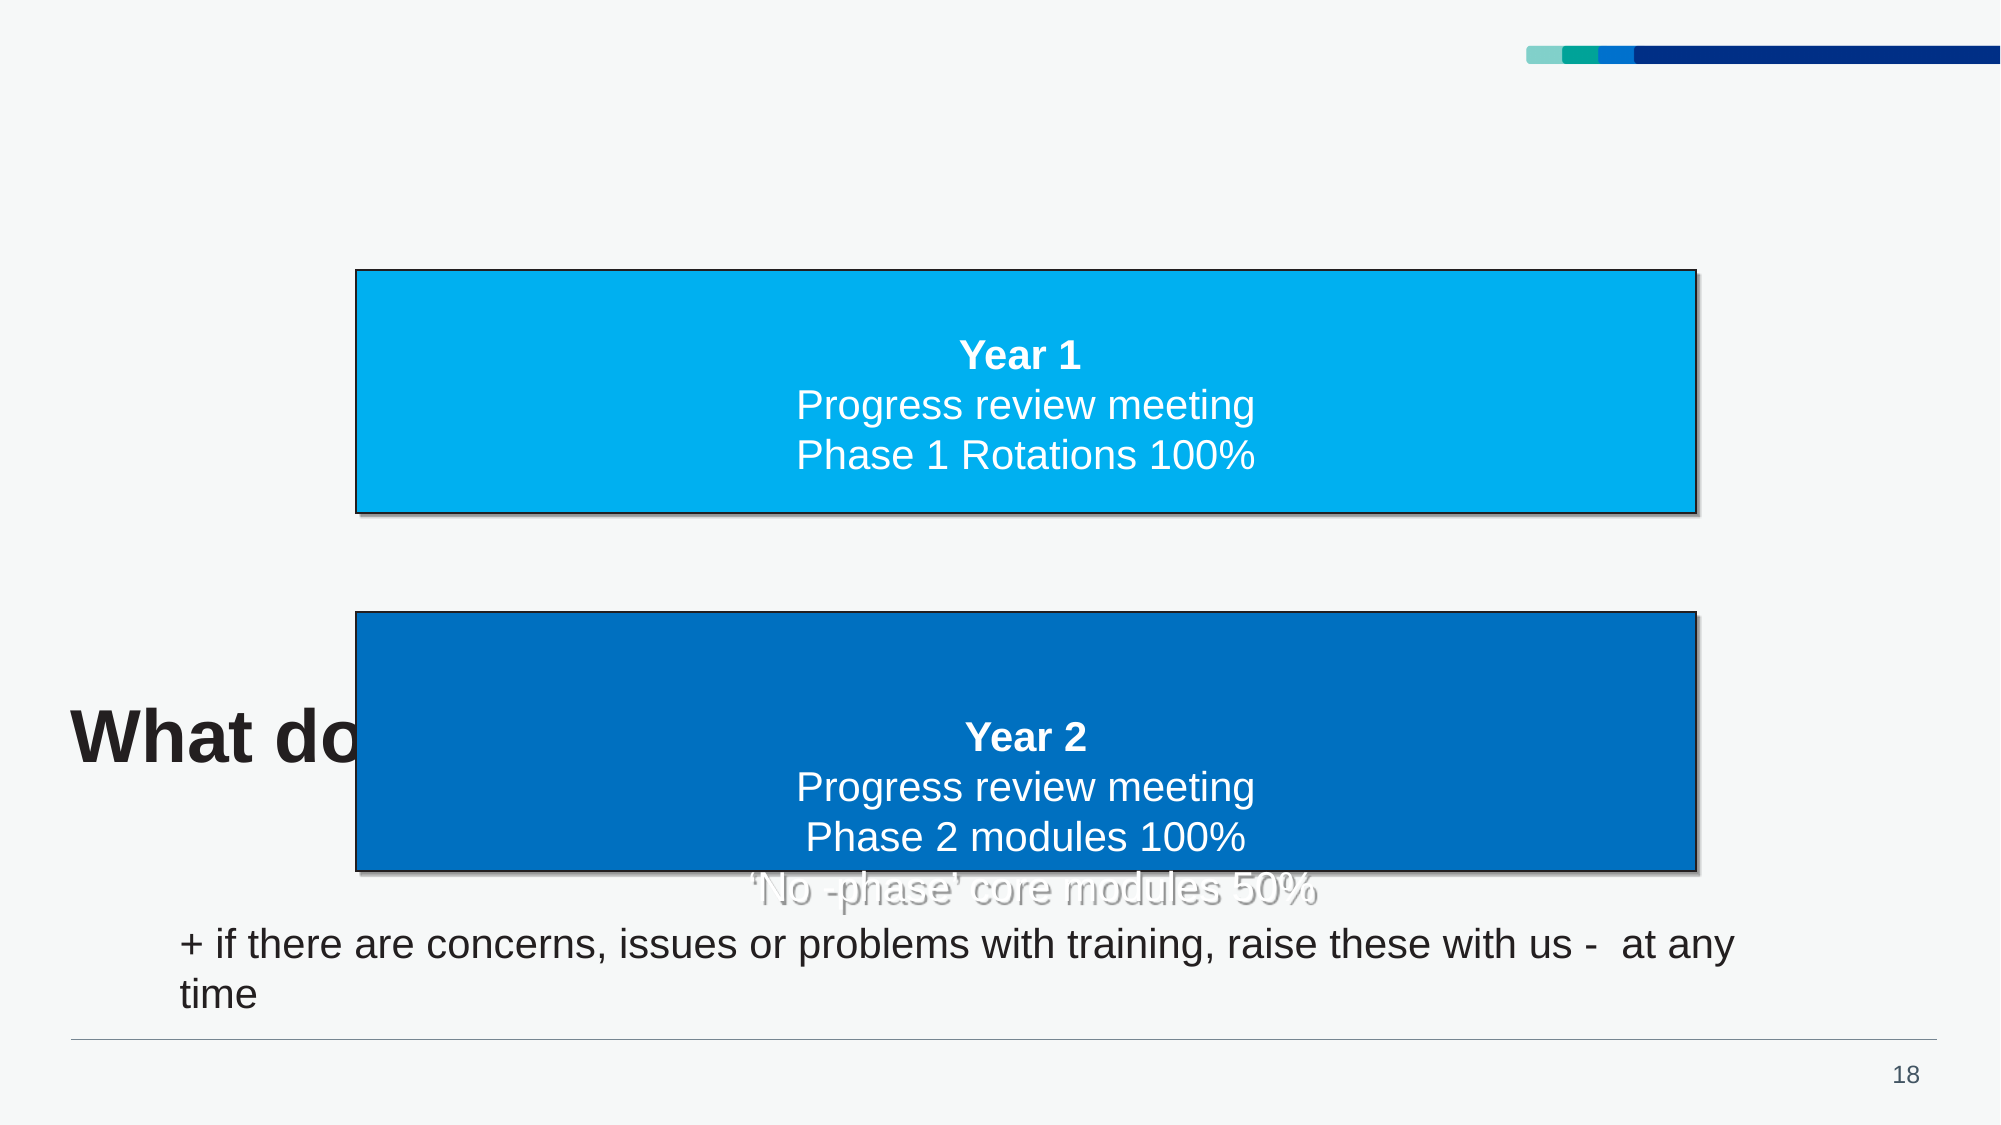

Year 1
Progress review meeting
Phase 1 Rotations 100%
# What do trainers and trainees need to do?
Year 2
Progress review meeting
Phase 2 modules 100%
 ‘No -phase’ core modules 50%
+ if there are concerns, issues or problems with training, raise these with us - at any time